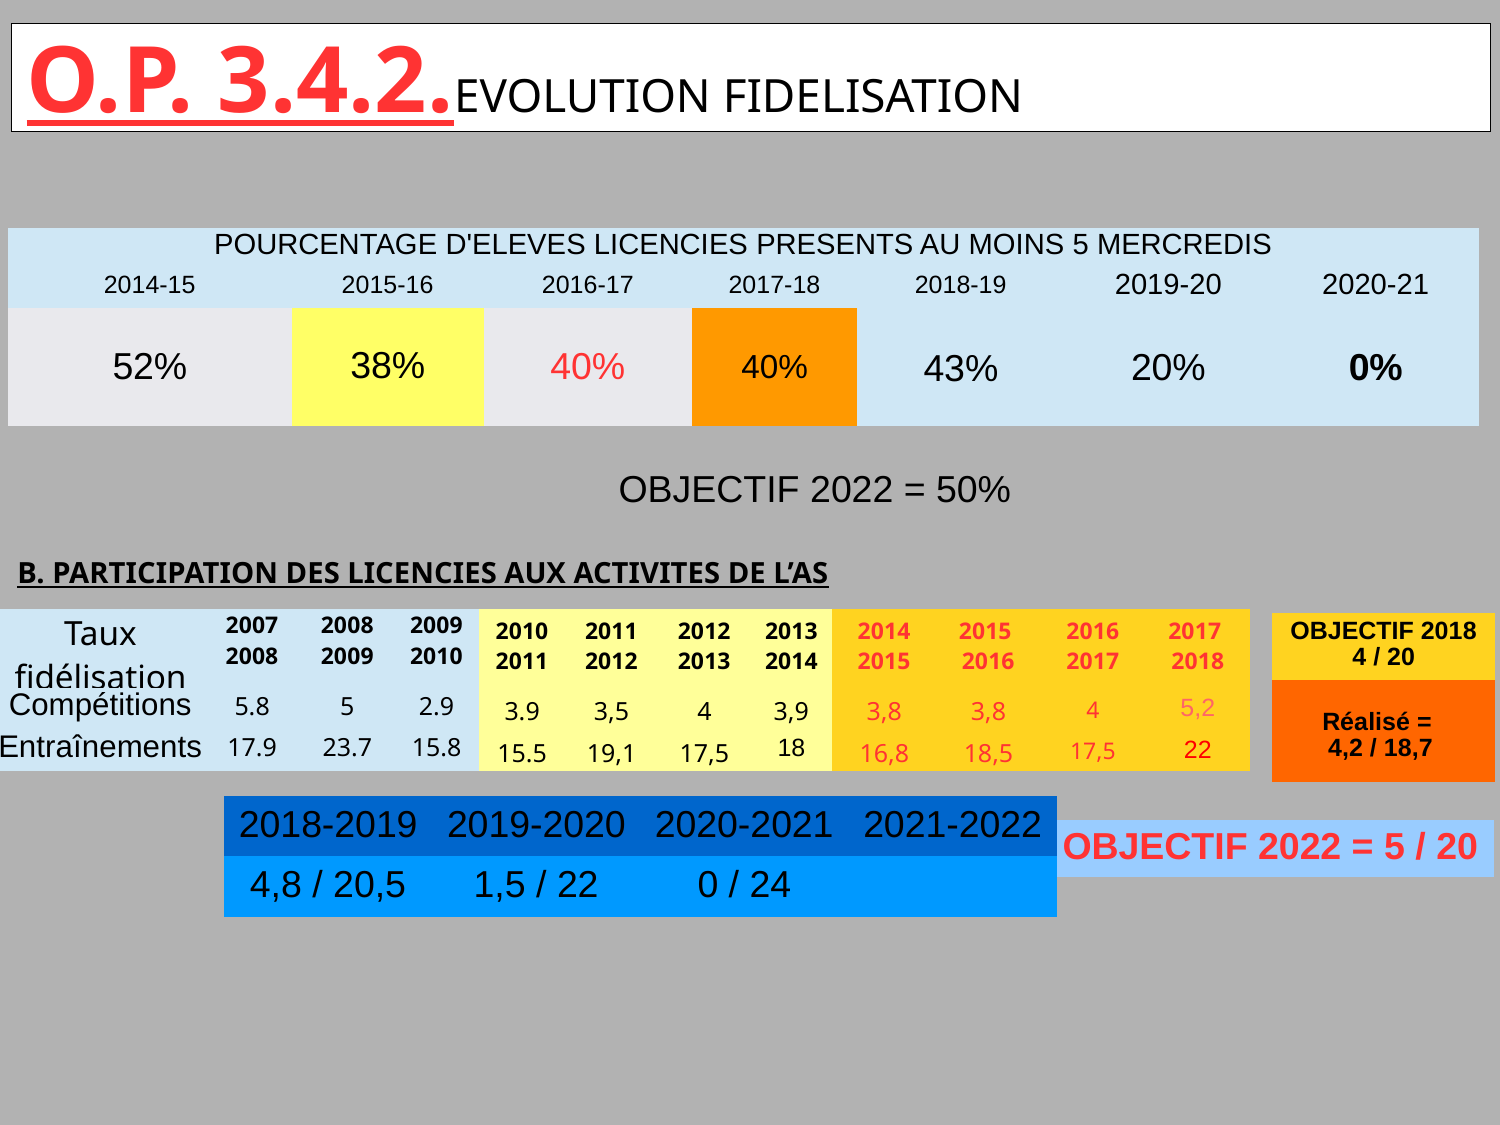

#
O.P. 3.4.2.EVOLUTION FIDELISATION
| POURCENTAGE D'ELEVES LICENCIES PRESENTS AU MOINS 5 MERCREDIS | | | | | | |
| --- | --- | --- | --- | --- | --- | --- |
| 2014-15 | 2015-16 | 2016-17 | 2017-18 | 2018-19 | 2019-20 | 2020-21 |
| 52% | 38% | 40% | 40% | 43% | 20% | 0% |
OBJECTIF 2022 = 50%
B. PARTICIPATION DES LICENCIES AUX ACTIVITES DE L’AS
| Taux fidélisation | 2007 2008 | 2008 2009 | 2009 2010 | 2010 2011 | 2011 2012 | 2012 2013 | 2013 2014 | 2014 2015 | 2015 2016 | 2016 2017 | 2017 2018 |
| --- | --- | --- | --- | --- | --- | --- | --- | --- | --- | --- | --- |
| Compétitions | 5.8 | 5 | 2.9 | 3.9 | 3,5 | 4 | 3,9 | 3,8 | 3,8 | 4 | 5,2 |
| Entraînements | 17.9 | 23.7 | 15.8 | 15.5 | 19,1 | 17,5 | 18 | 16,8 | 18,5 | 17,5 | 22 |
| OBJECTIF 2018 4 / 20 |
| --- |
| |
Réalisé =
4,2 / 18,7
| 2018-2019 | 2019-2020 | 2020-2021 | 2021-2022 |
| --- | --- | --- | --- |
| 4,8 / 20,5 | 1,5 / 22 | 0 / 24 | |
| OBJECTIF 2022 = 5 / 20 |
| --- |